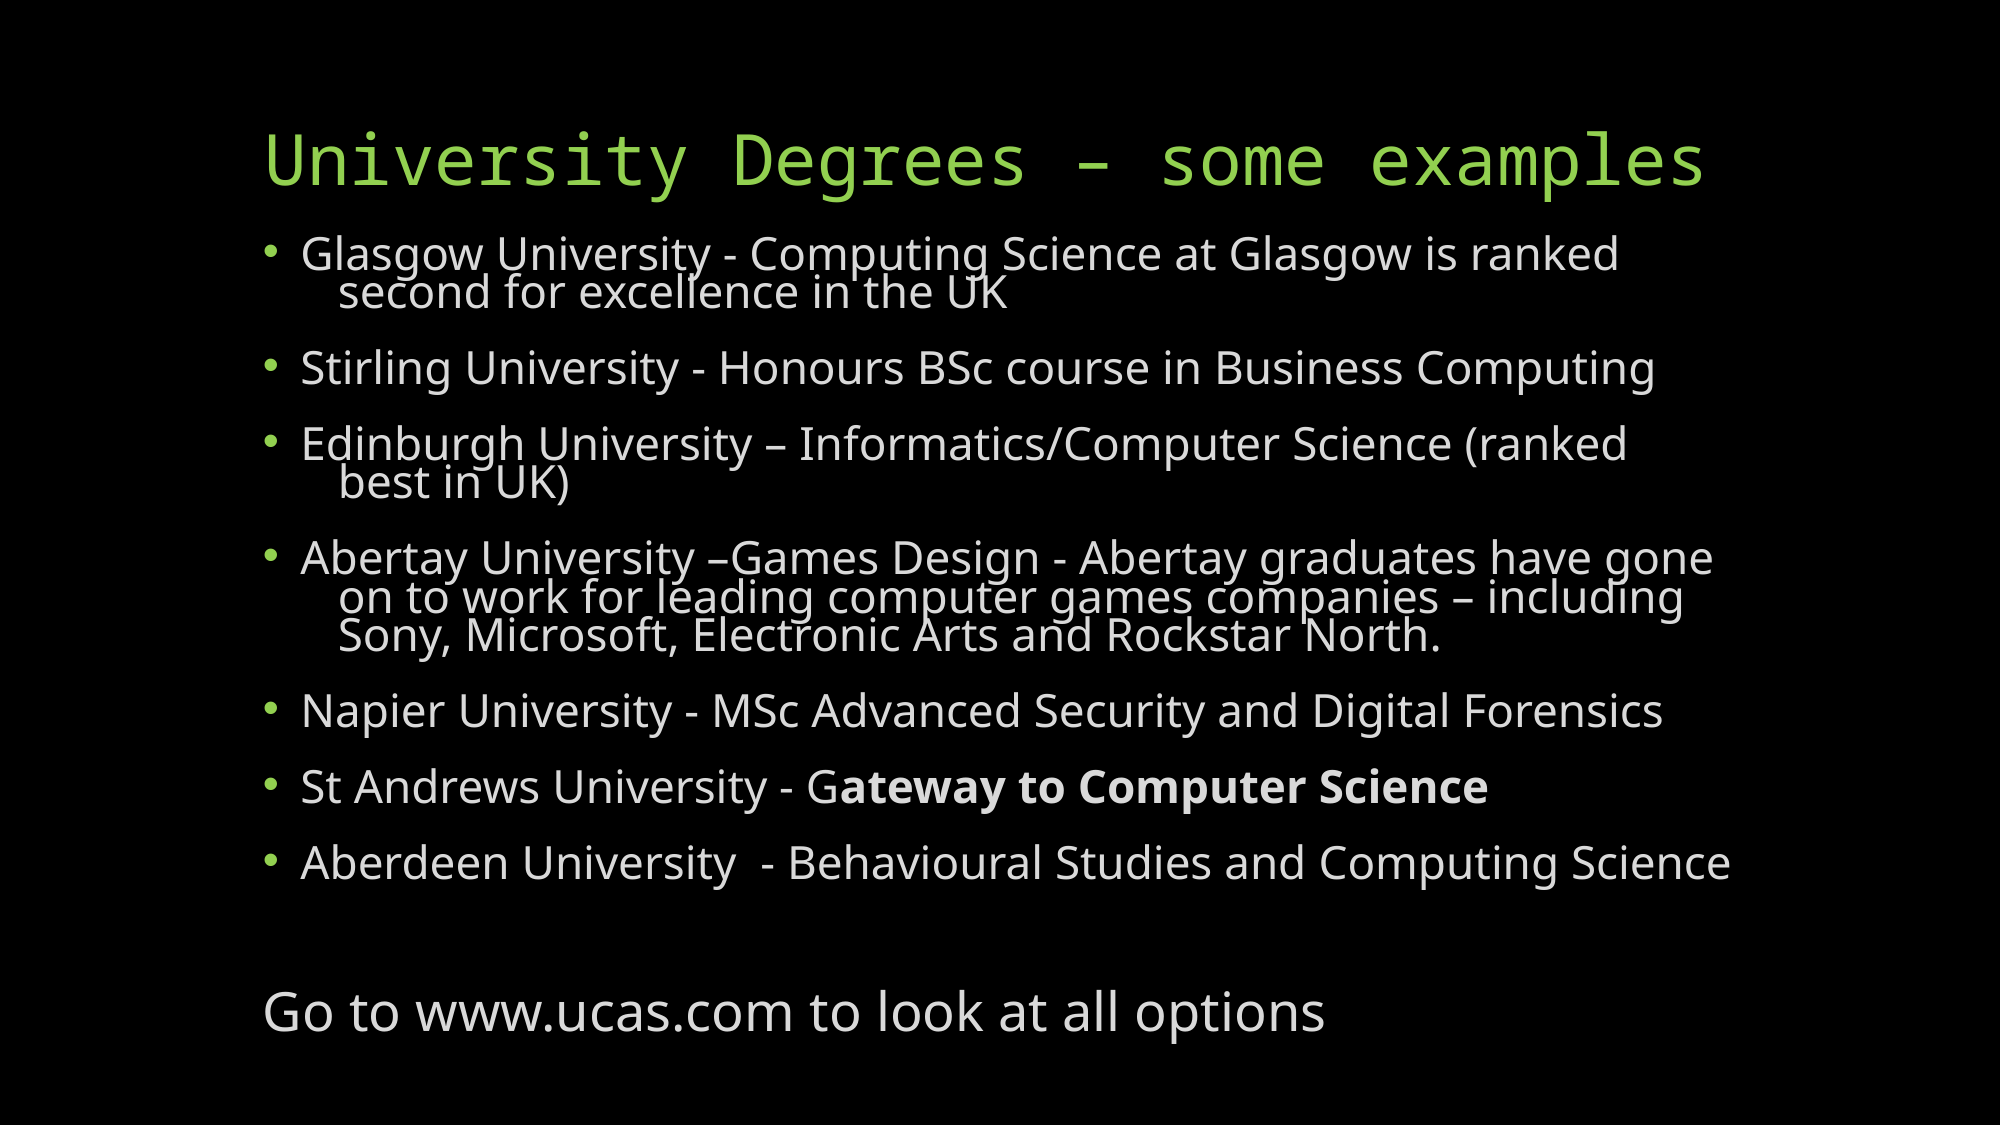

# University Degrees – some examples
Glasgow University - Computing Science at Glasgow is ranked second for excellence in the UK
Stirling University - Honours BSc course in Business Computing
Edinburgh University – Informatics/Computer Science (ranked best in UK)
Abertay University –Games Design - Abertay graduates have gone on to work for leading computer games companies – including Sony, Microsoft, Electronic Arts and Rockstar North.
Napier University - MSc Advanced Security and Digital Forensics
St Andrews University - Gateway to Computer Science
Aberdeen University - Behavioural Studies and Computing Science
Go to www.ucas.com to look at all options